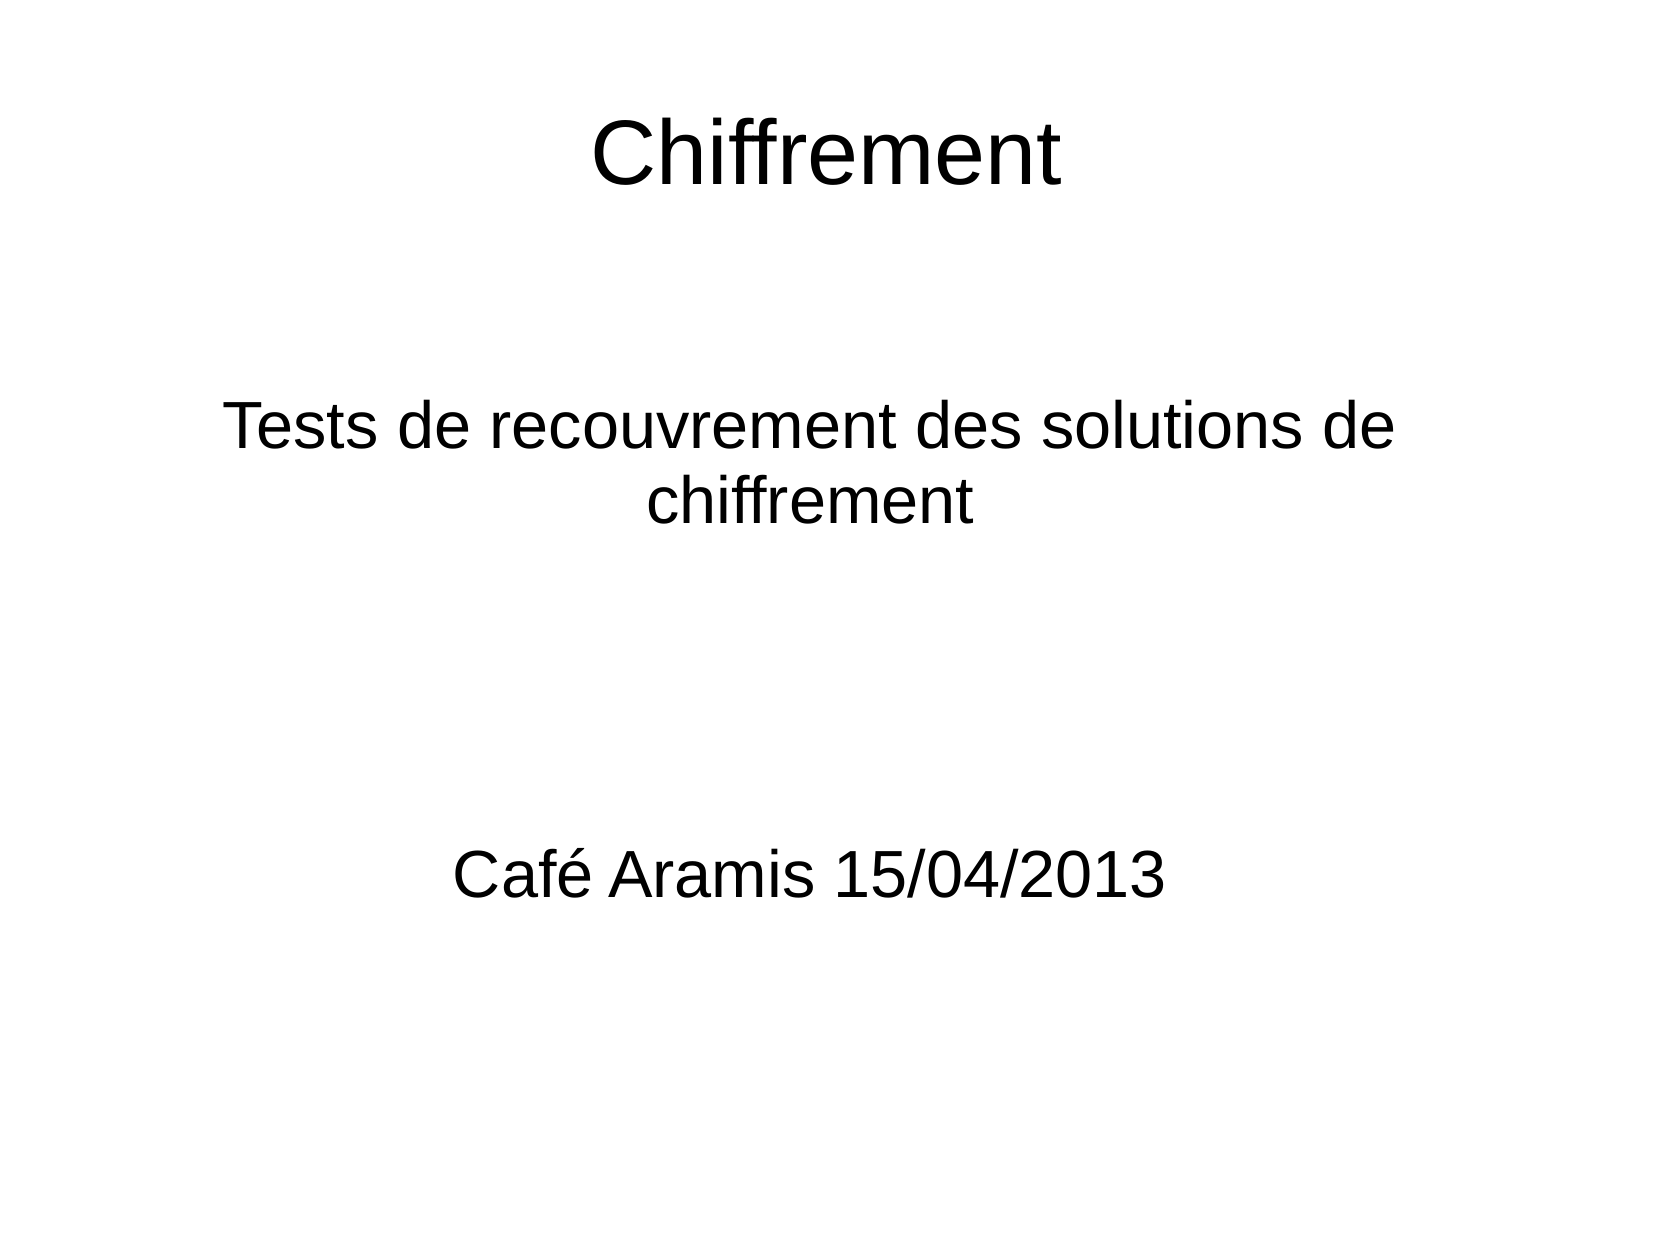

# Chiffrement
Tests de recouvrement des solutions de chiffrement
Café Aramis 15/04/2013